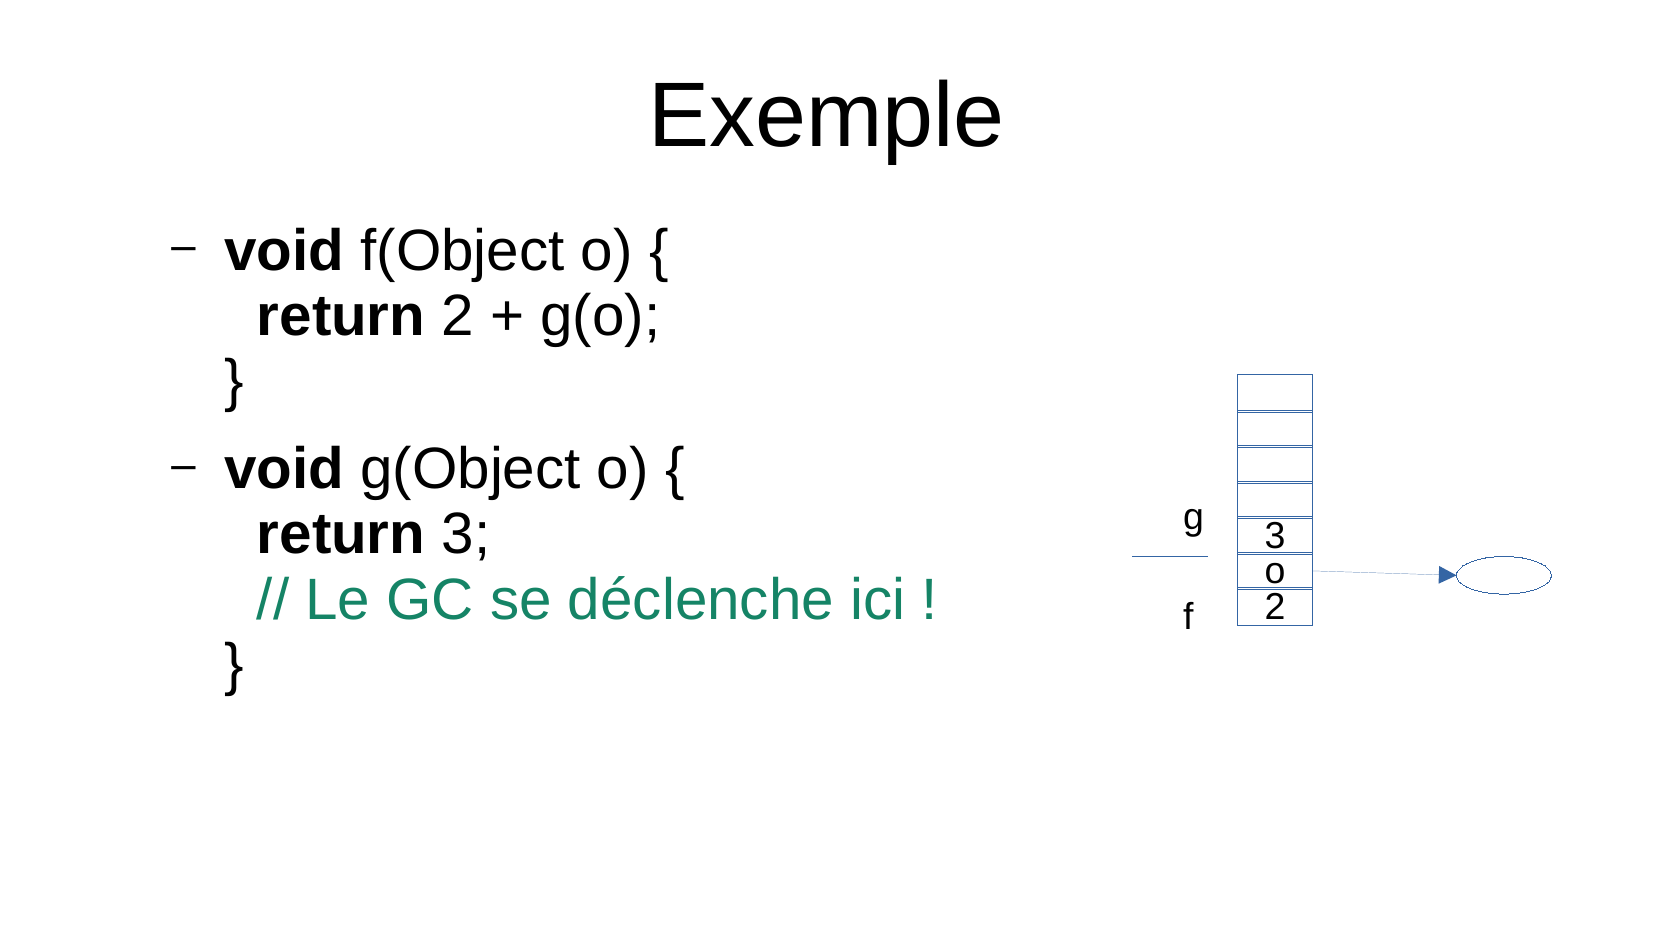

# Exemple
void f(Object o) {
 return 2 + g(o);
}
void g(Object o) {
 return 3;
 // Le GC se déclenche ici !
}
g
3
o
2
f